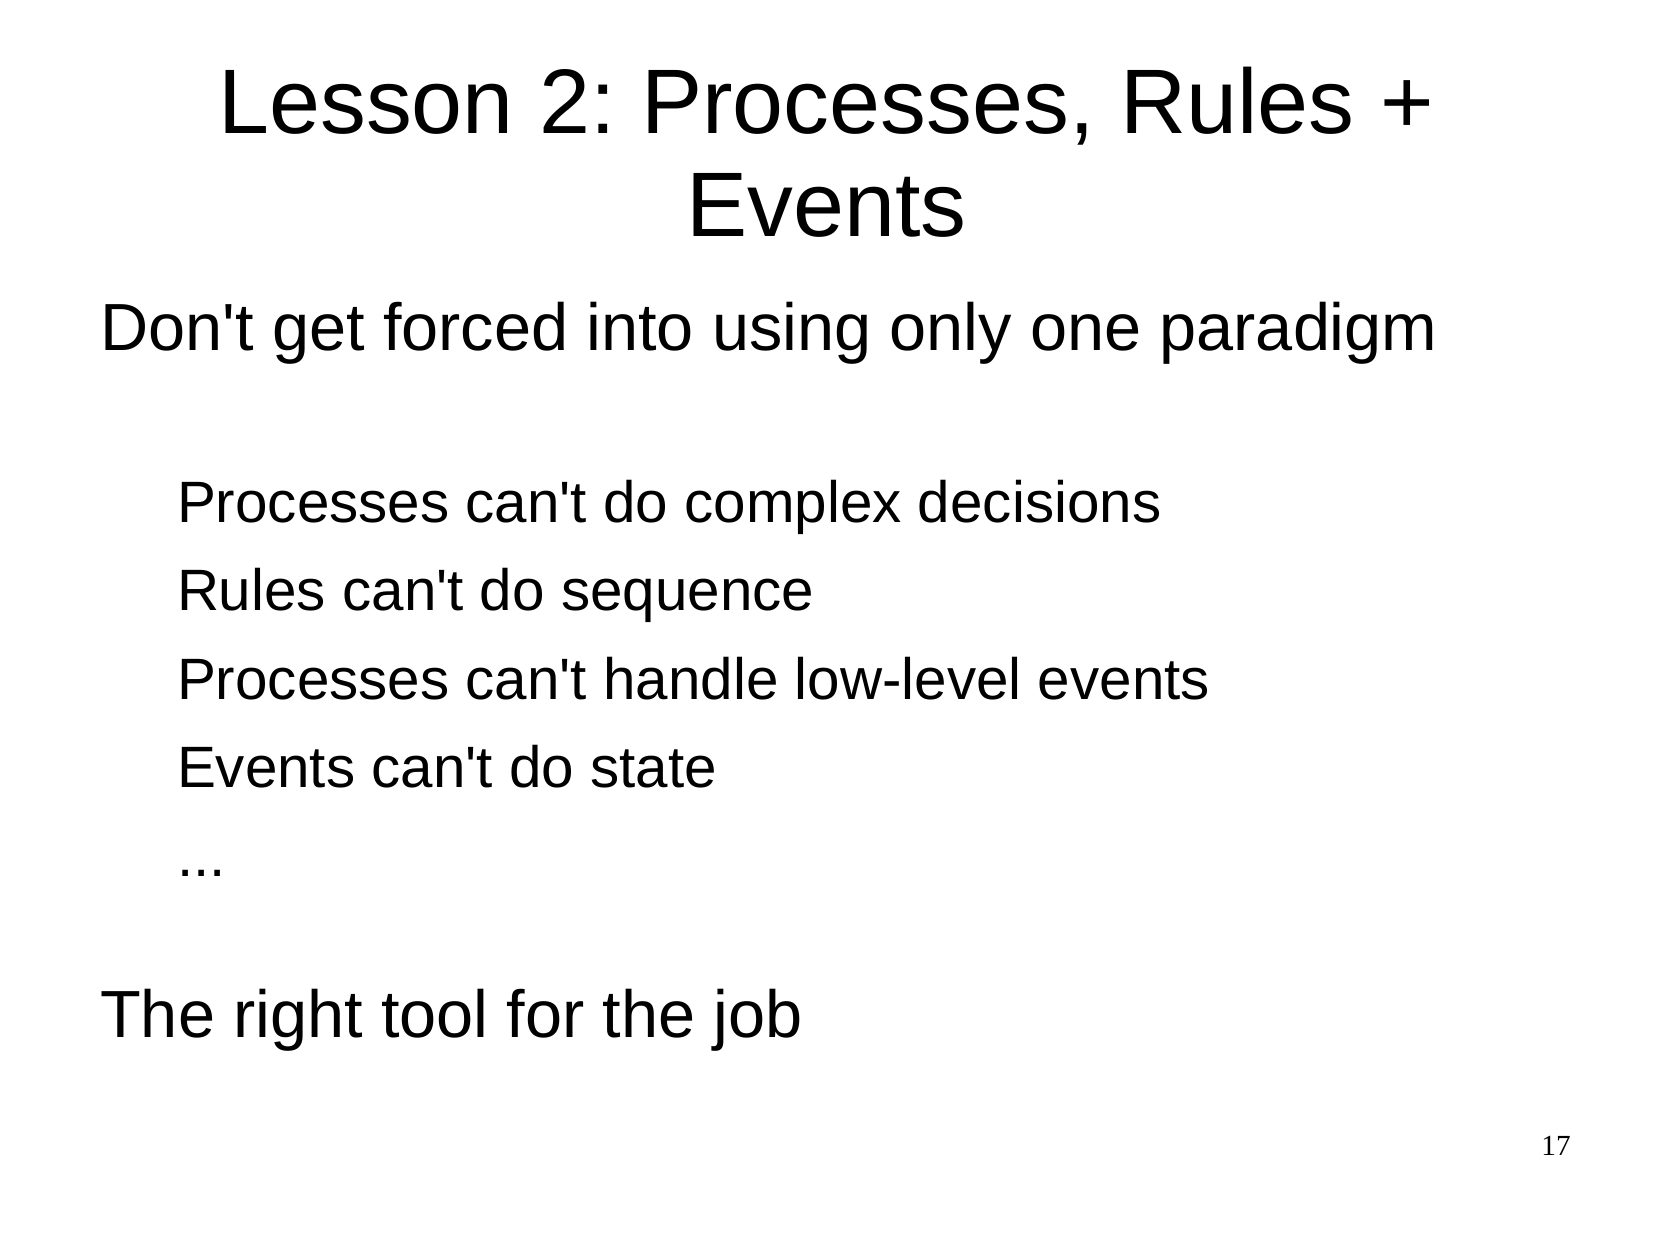

# Lesson 2: Processes, Rules + Events
Don't get forced into using only one paradigm
Processes can't do complex decisions
Rules can't do sequence
Processes can't handle low-level events
Events can't do state
...
The right tool for the job
17